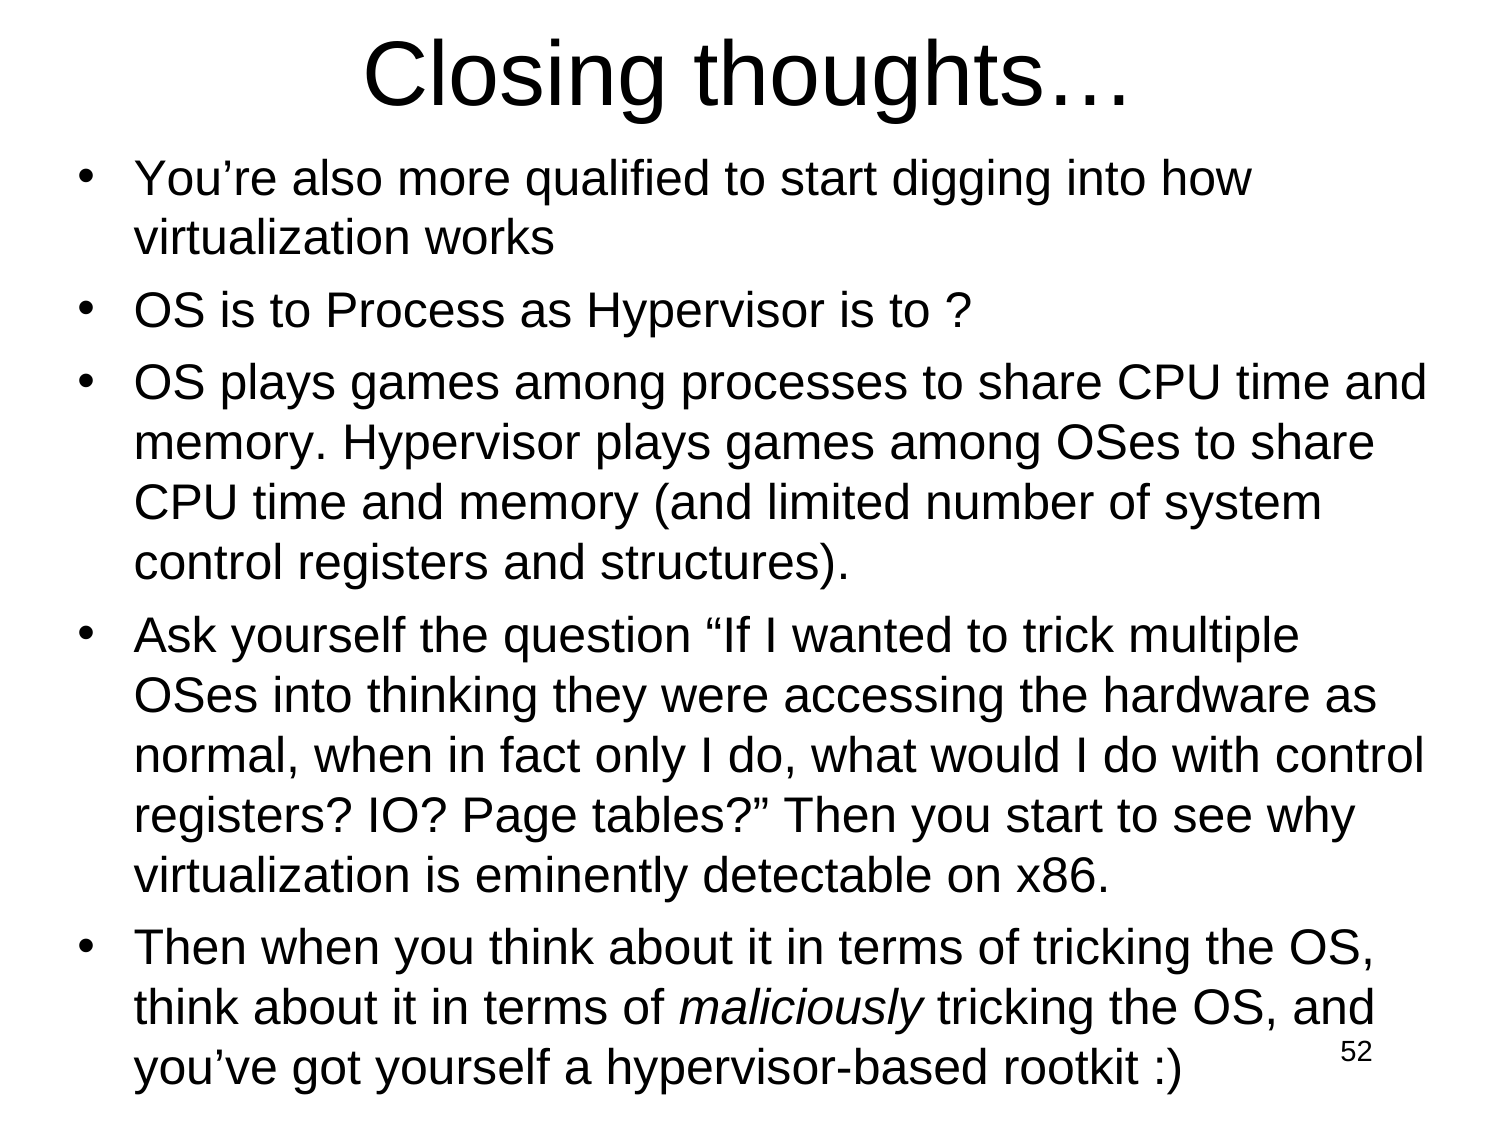

# Closing thoughts…
You’re also more qualified to start digging into how virtualization works
OS is to Process as Hypervisor is to ?
OS plays games among processes to share CPU time and memory. Hypervisor plays games among OSes to share CPU time and memory (and limited number of system control registers and structures).
Ask yourself the question “If I wanted to trick multiple OSes into thinking they were accessing the hardware as normal, when in fact only I do, what would I do with control registers? IO? Page tables?” Then you start to see why virtualization is eminently detectable on x86.
Then when you think about it in terms of tricking the OS, think about it in terms of maliciously tricking the OS, and you’ve got yourself a hypervisor-based rootkit :)